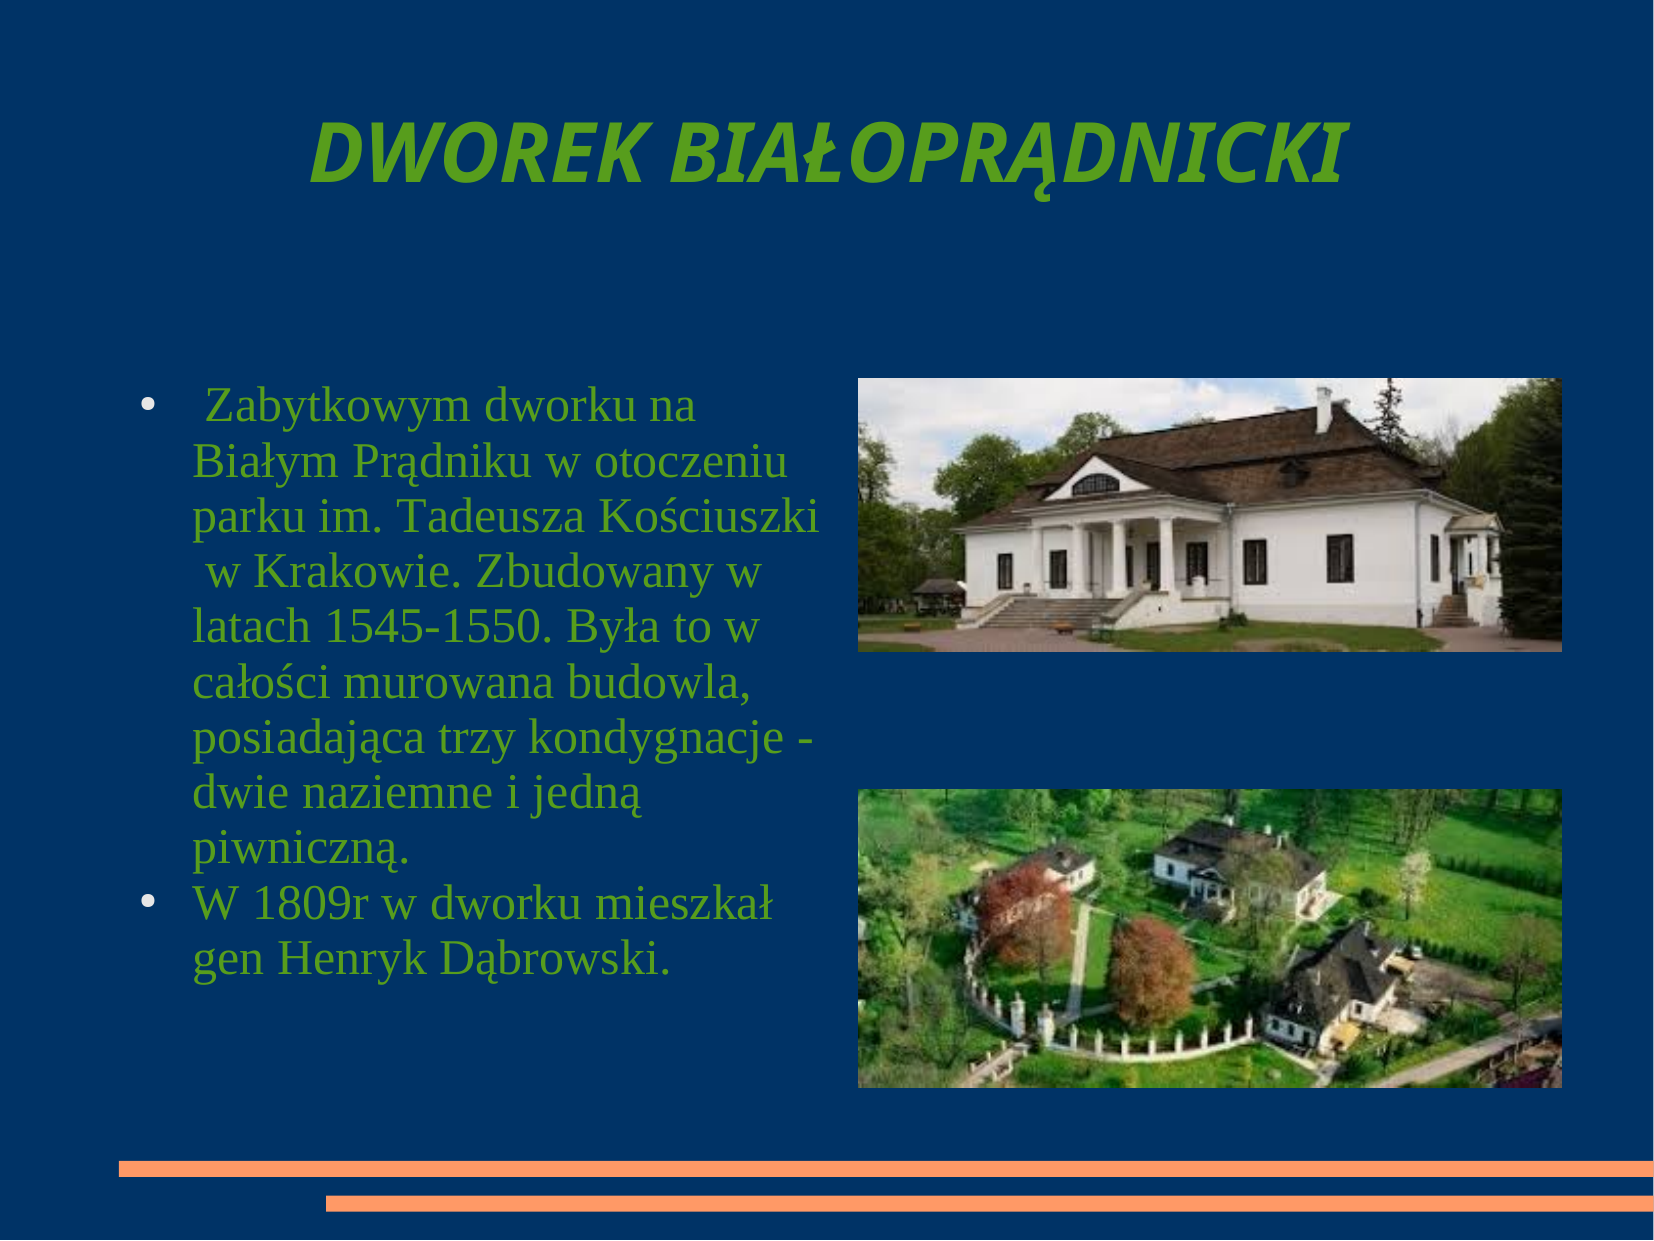

# DWOREK BIAŁOPRĄDNICKI
 Zabytkowym dworku na Białym Prądniku w otoczeniu parku im. Tadeusza Kościuszki w Krakowie. Zbudowany w latach 1545-1550. Była to w całości murowana budowla, posiadająca trzy kondygnacje - dwie naziemne i jedną piwniczną.
W 1809r w dworku mieszkał gen Henryk Dąbrowski.